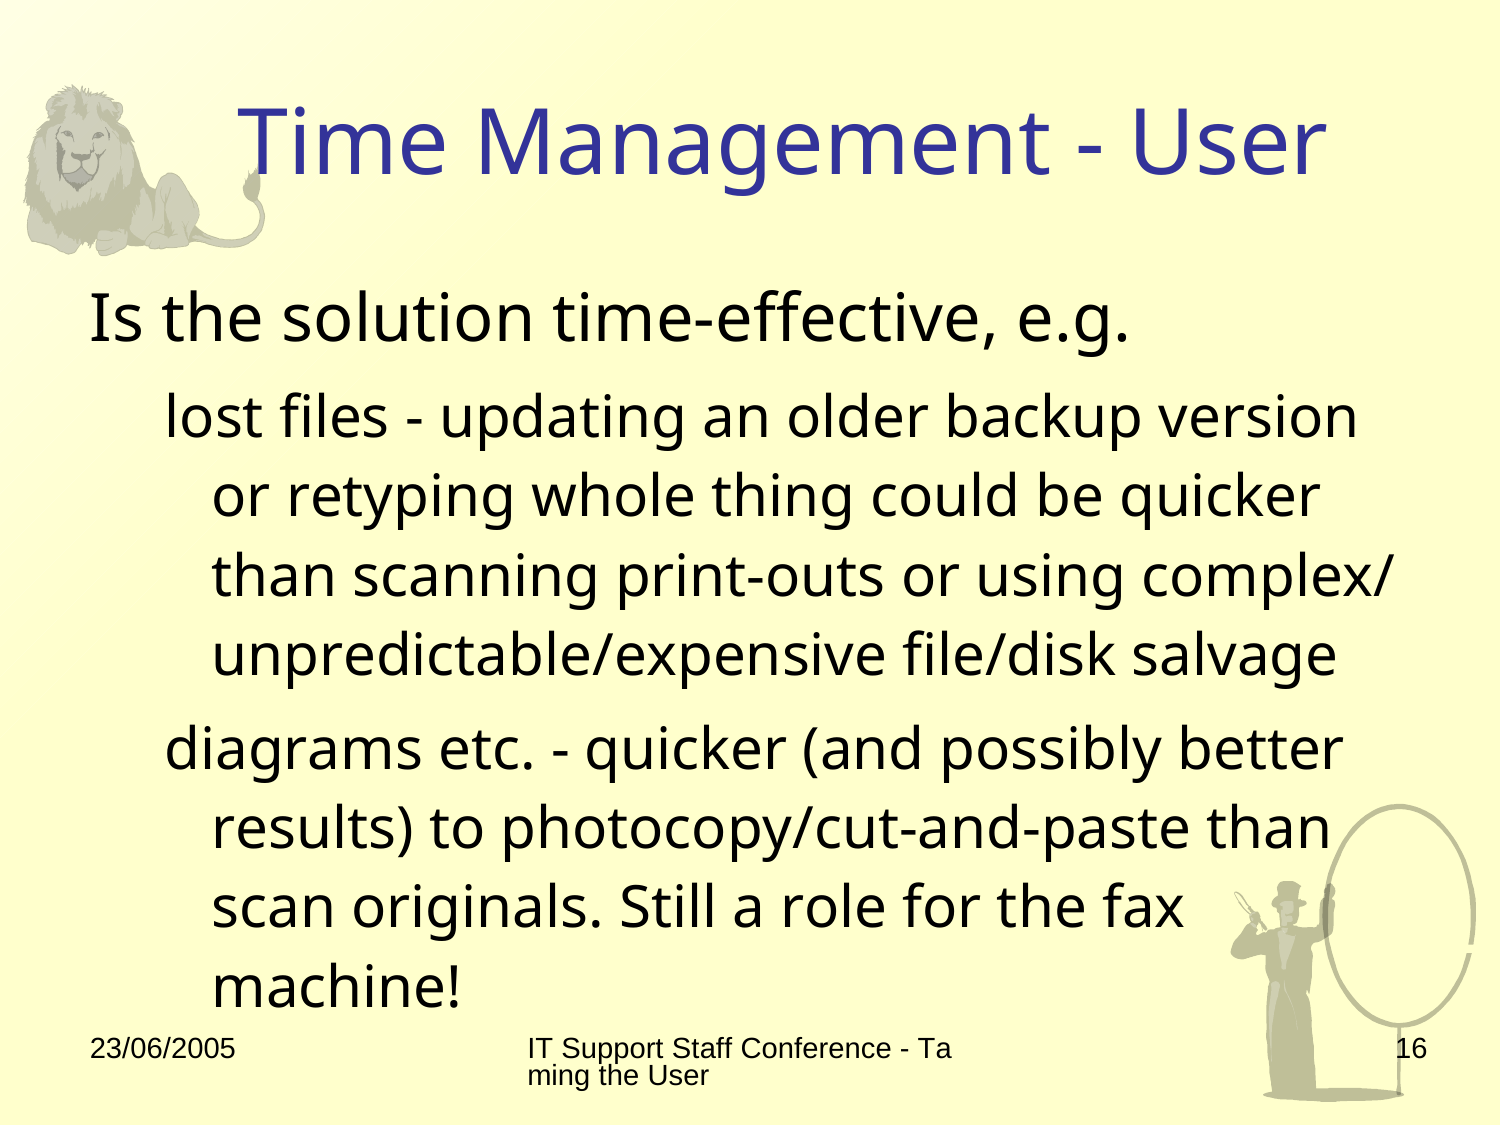

# Time Management - User
Is the solution time-effective, e.g.
lost files - updating an older backup version or retyping whole thing could be quicker than scanning print-outs or using complex/ unpredictable/expensive file/disk salvage
diagrams etc. - quicker (and possibly better results) to photocopy/cut-and-paste than scan originals. Still a role for the fax machine!
23/06/2005
IT Support Staff Conference - Taming the User
16